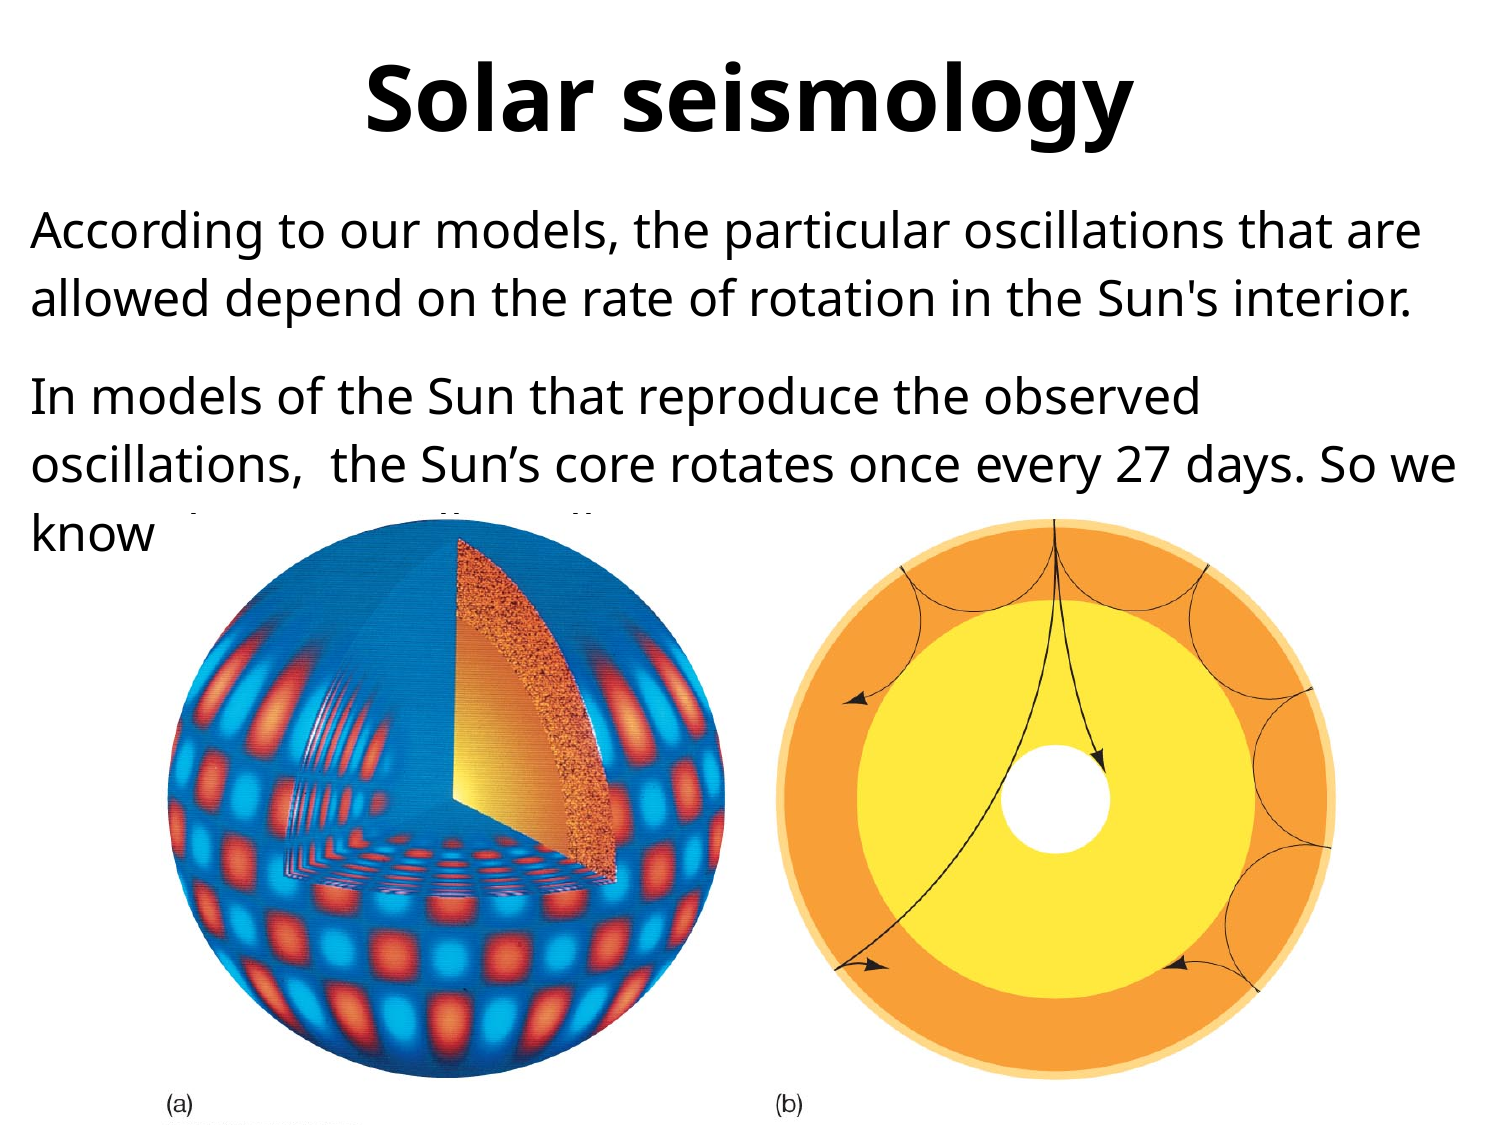

# Solar seismology
35 days
35 days
According to our models, the particular oscillations that are allowed depend on the rate of rotation in the Sun's interior.
In models of the Sun that reproduce the observed oscillations, the Sun’s core rotates once every 27 days. So we know the Sun really well!!
27 days
25 days
25 days